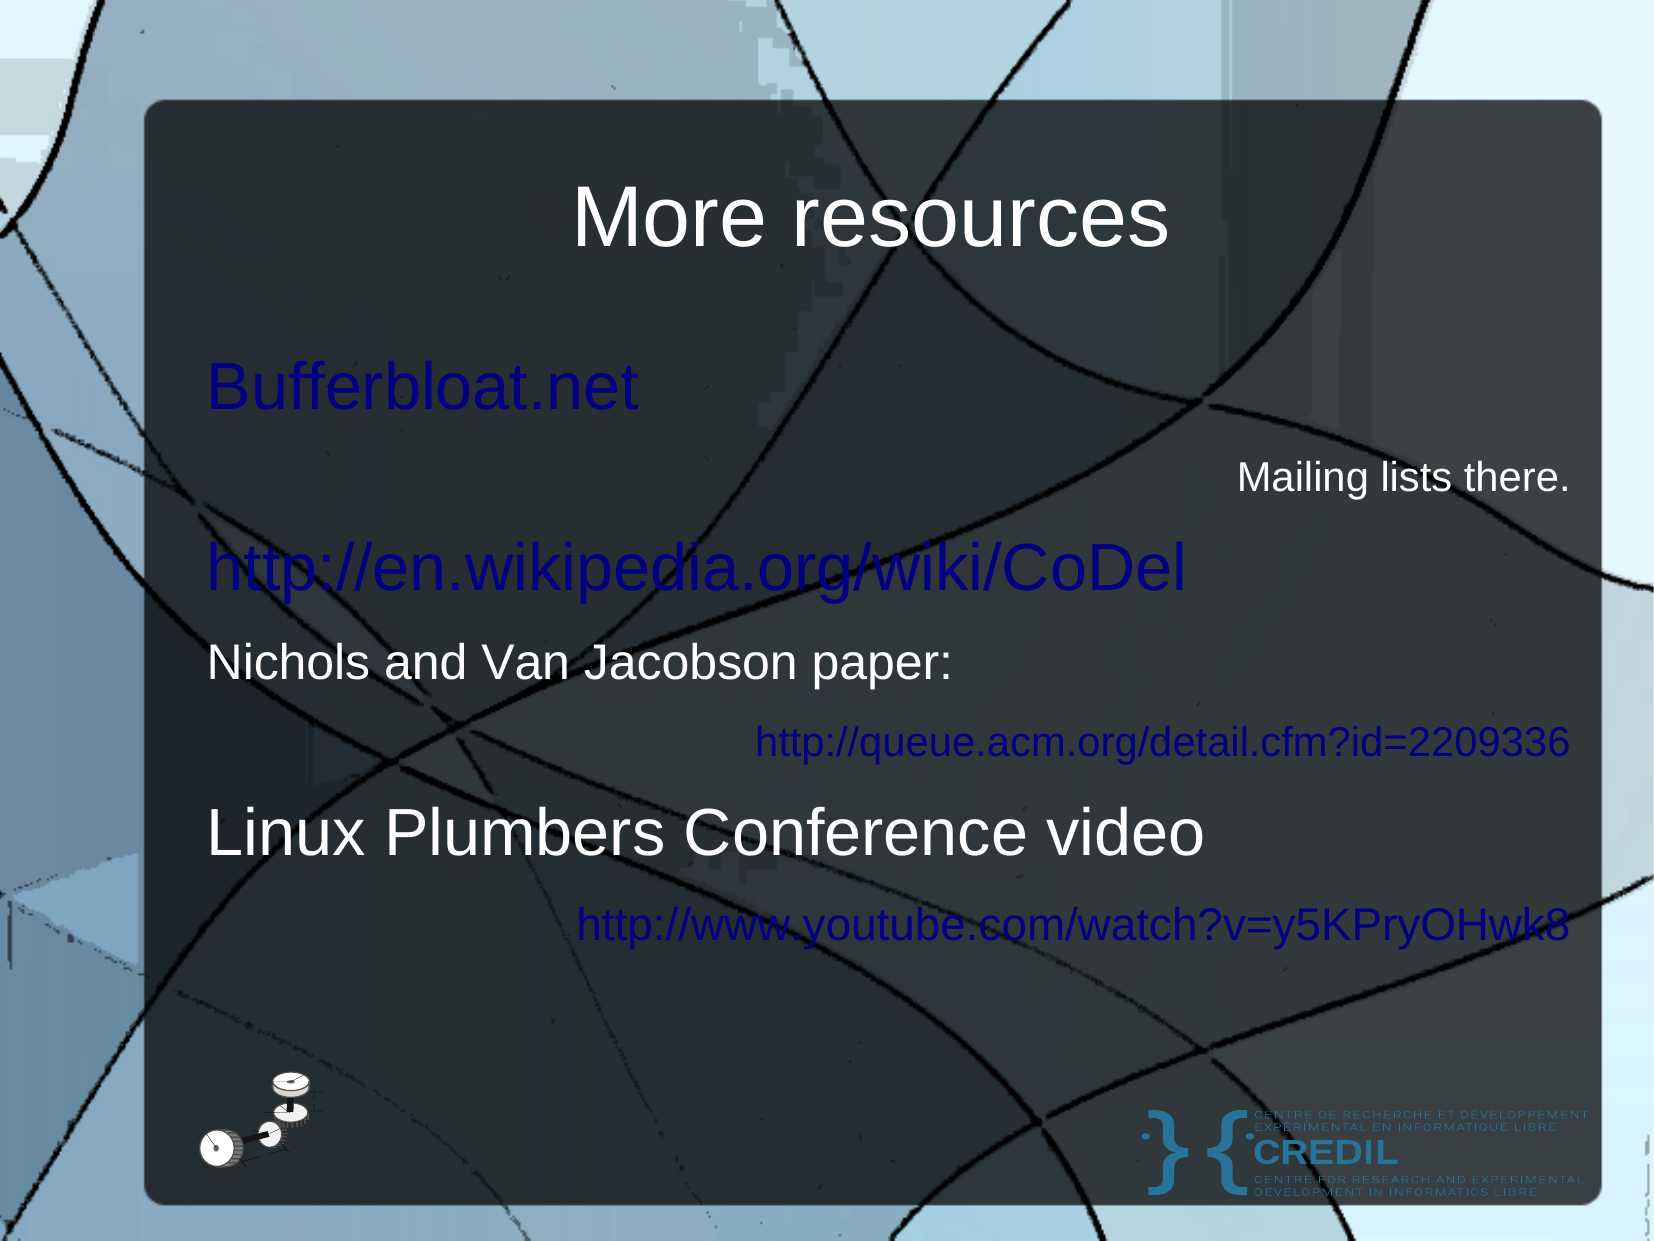

# More resources
Bufferbloat.net
Mailing lists there.
http://en.wikipedia.org/wiki/CoDel
Nichols and Van Jacobson paper:
http://queue.acm.org/detail.cfm?id=2209336
Linux Plumbers Conference video
http://www.youtube.com/watch?v=y5KPryOHwk8